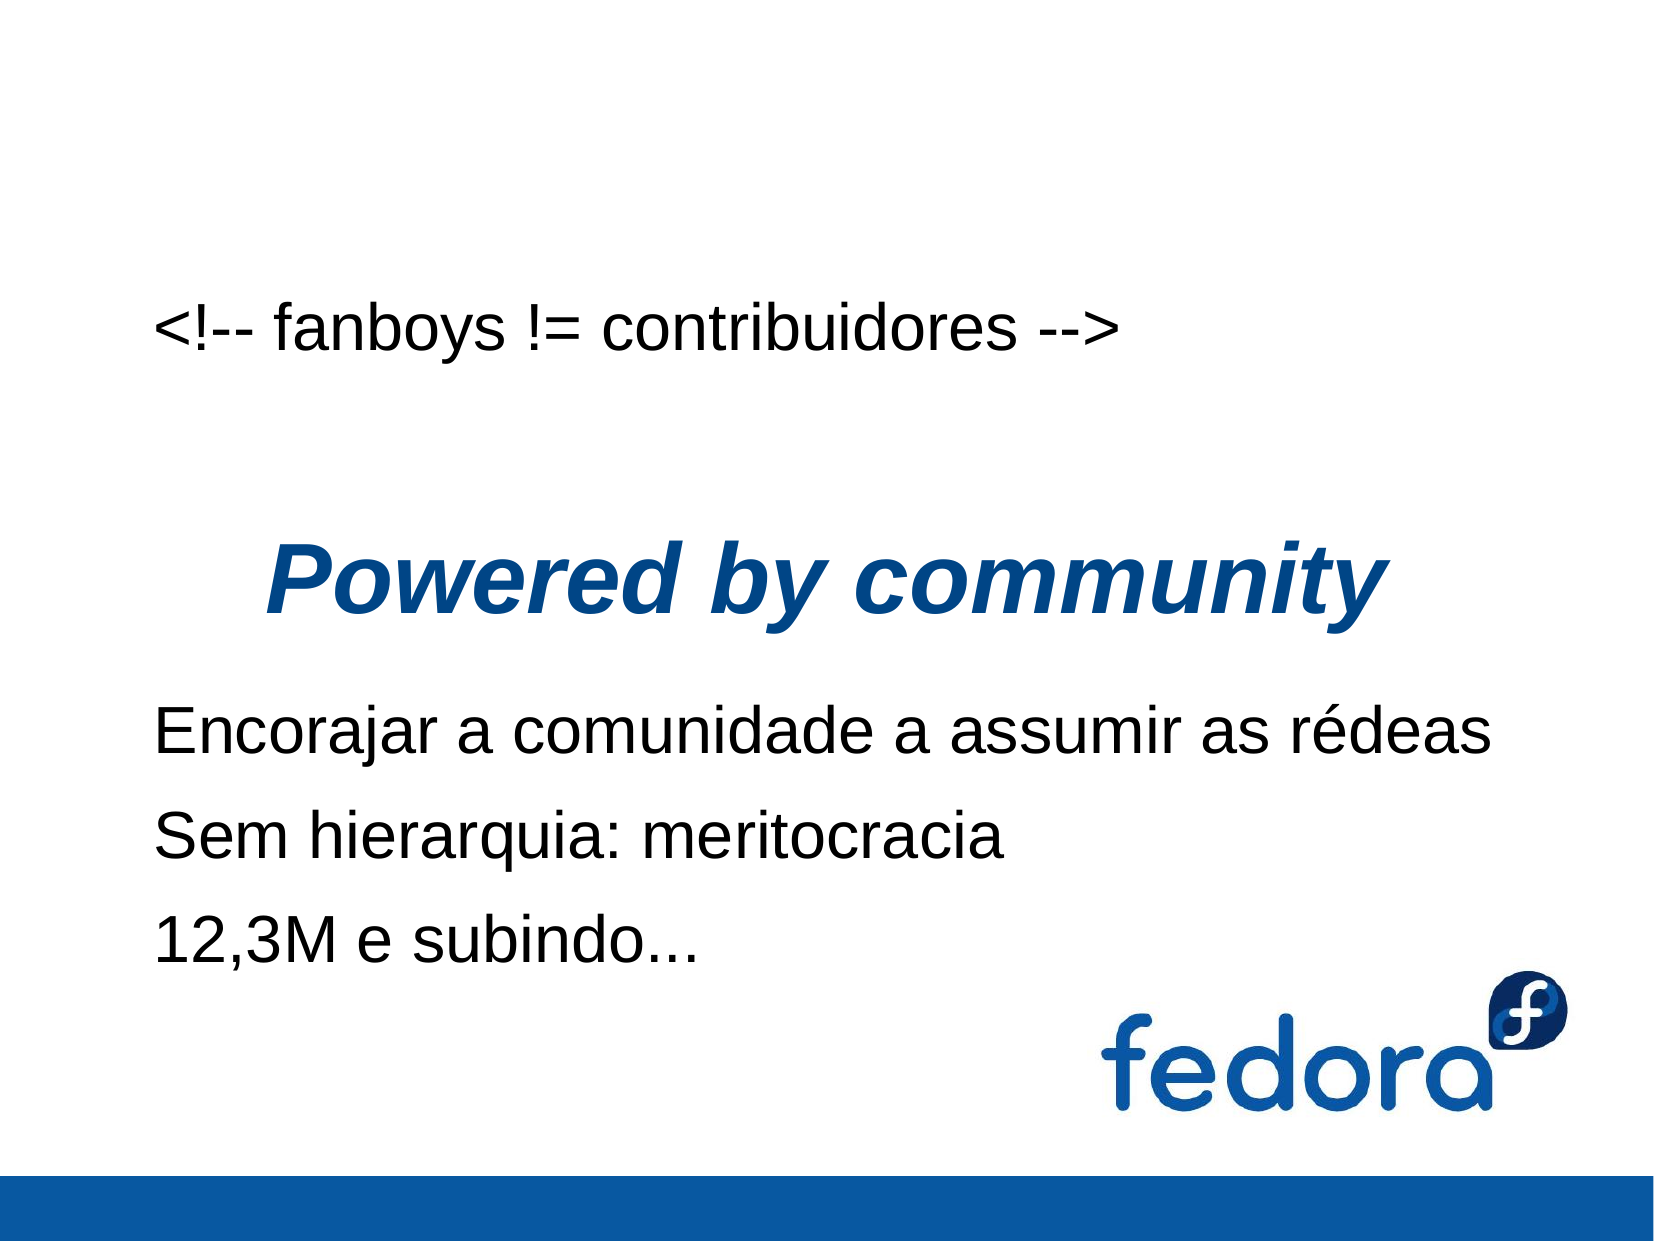

# Powered by community
<!-- fanboys != contribuidores -->
Encorajar a comunidade a assumir as rédeas
Sem hierarquia: meritocracia
12,3M e subindo...